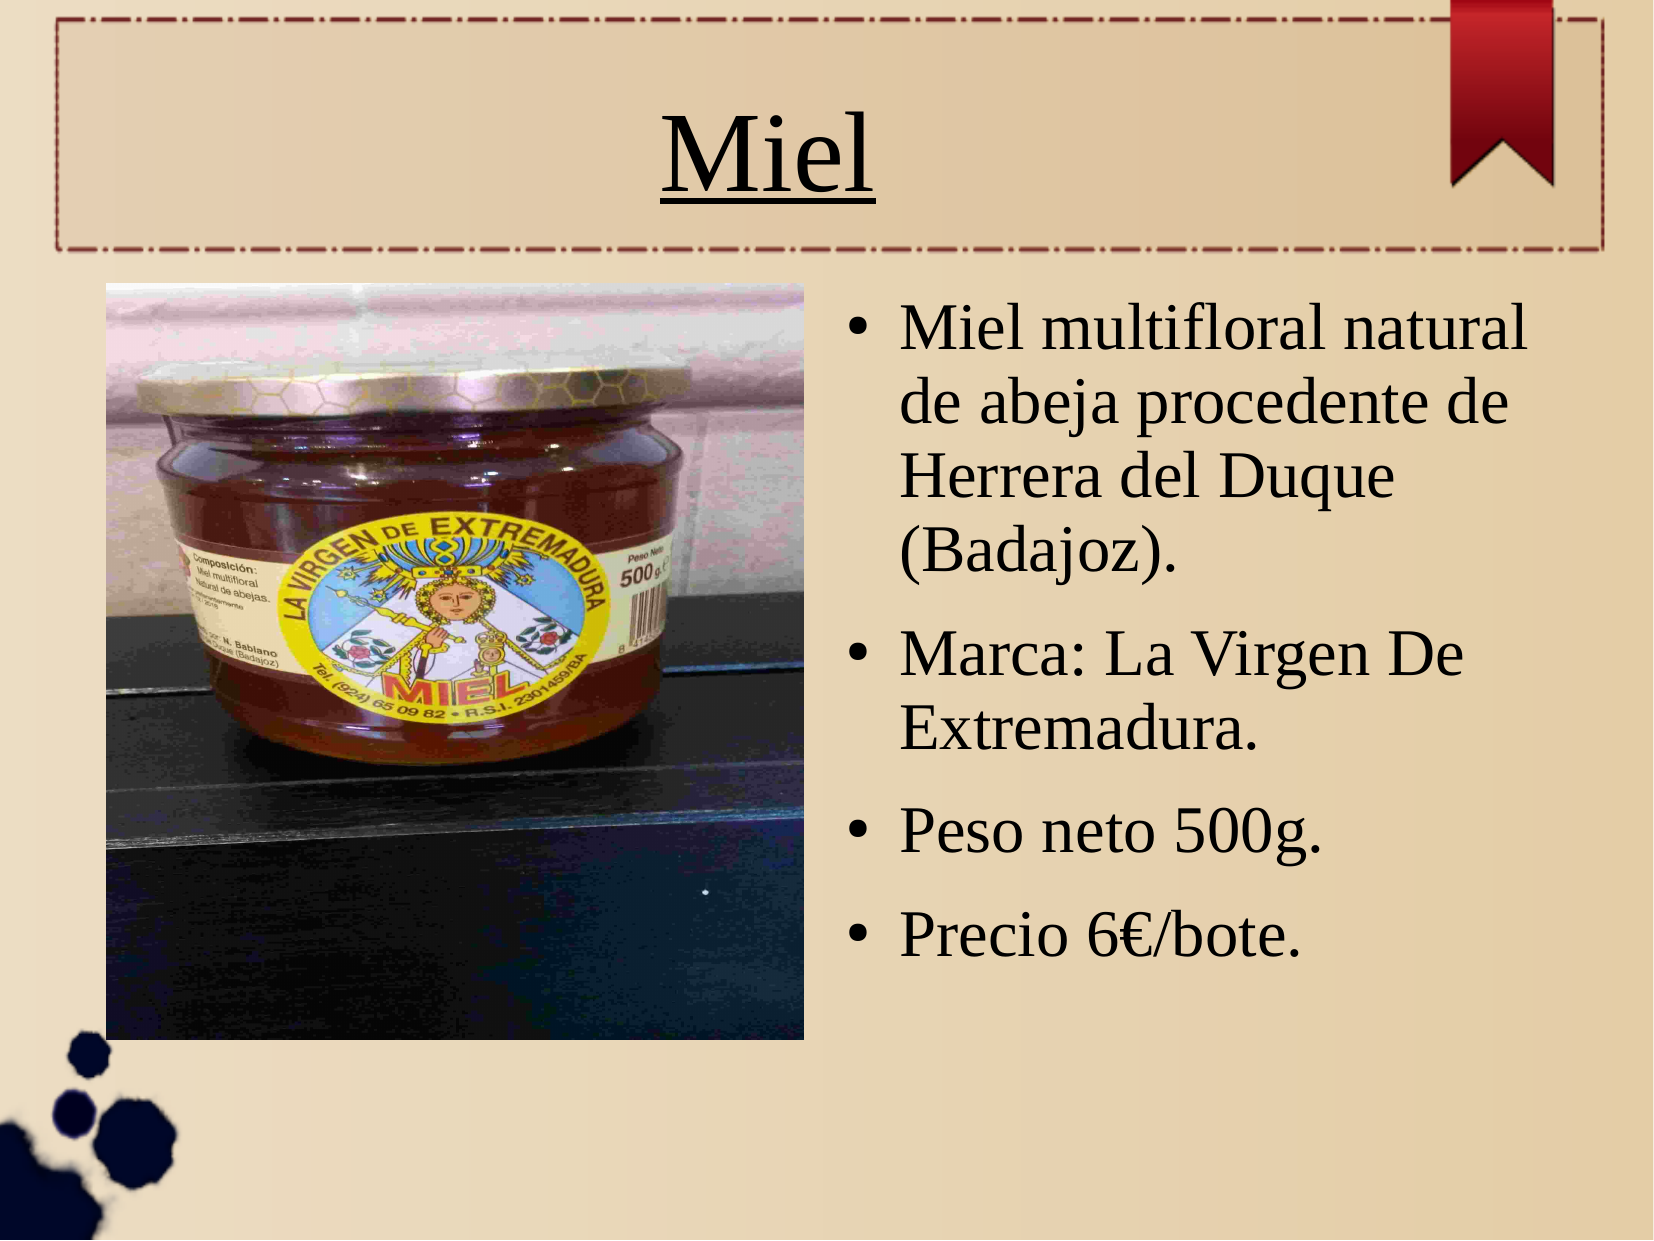

# Miel
Miel multifloral natural de abeja procedente de Herrera del Duque (Badajoz).
Marca: La Virgen De Extremadura.
Peso neto 500g.
Precio 6€/bote.